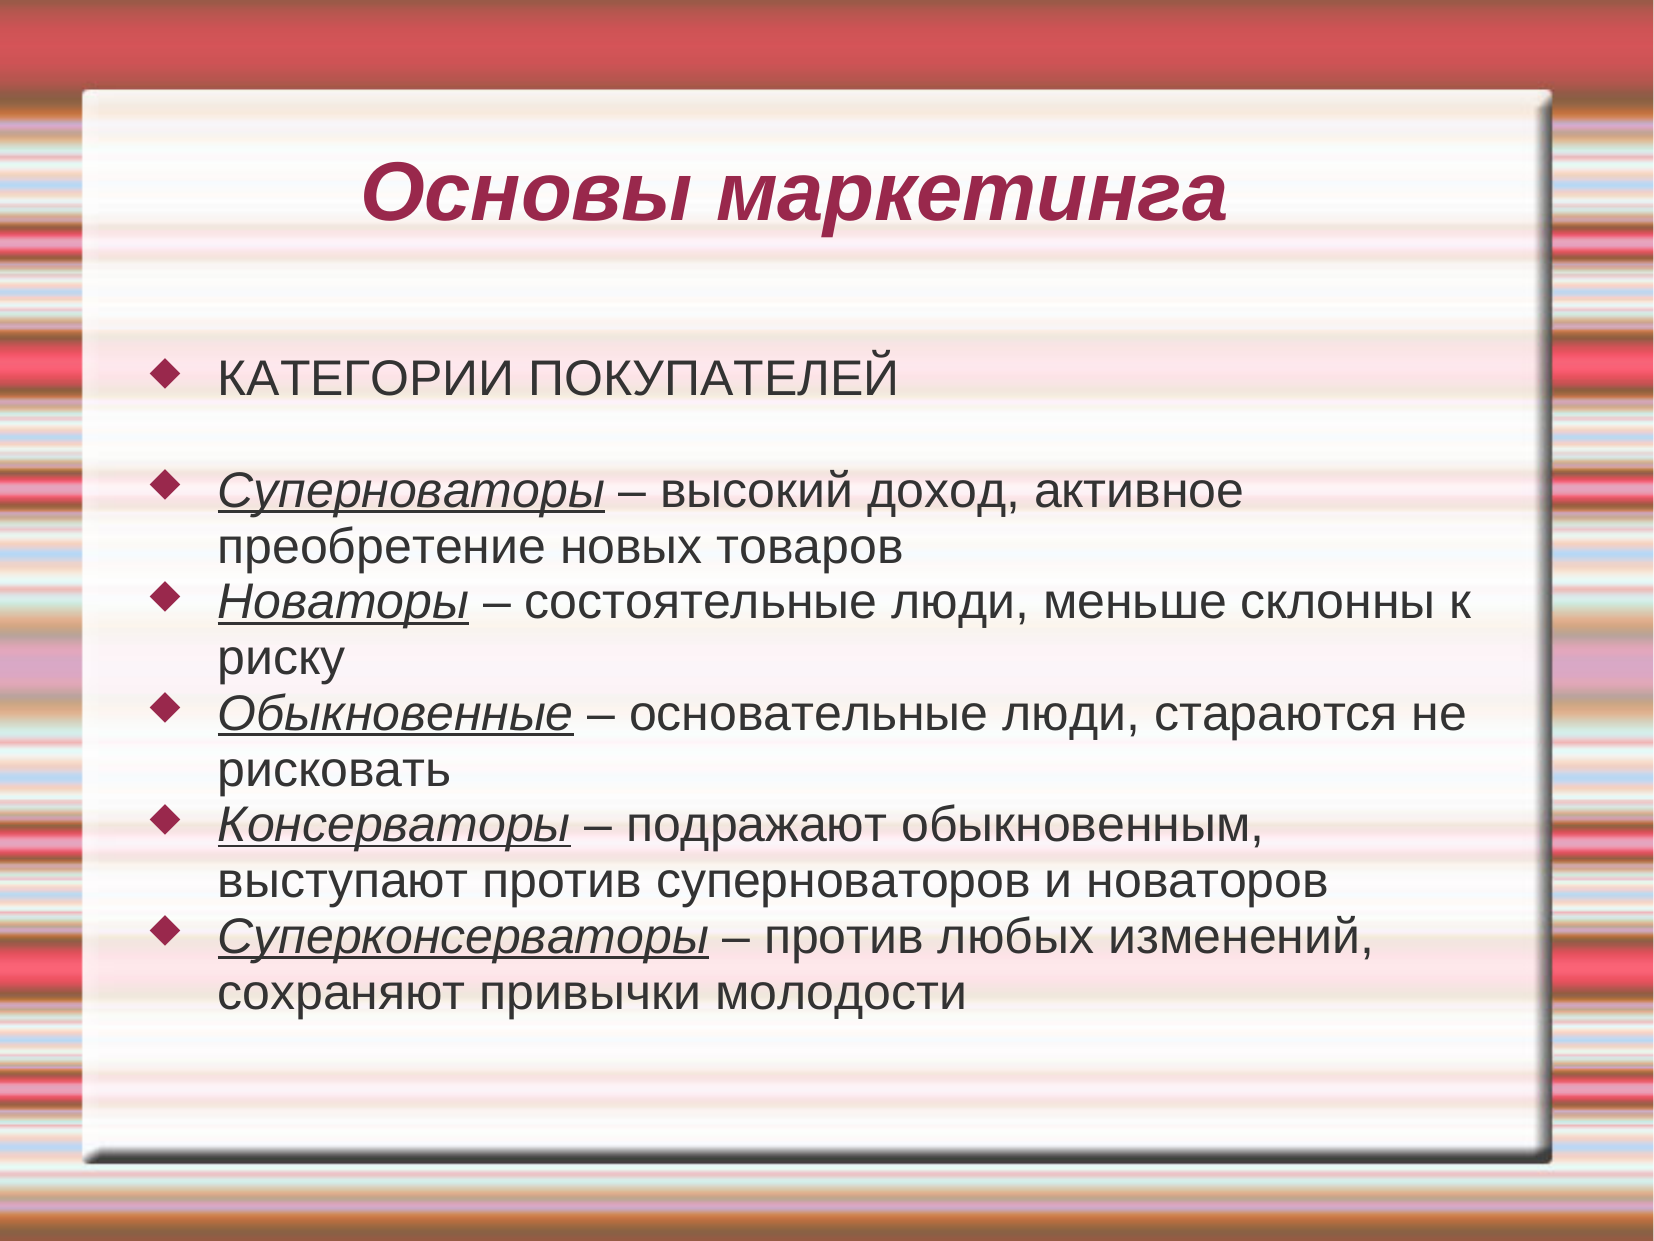

Основы маркетинга
# КАТЕГОРИИ ПОКУПАТЕЛЕЙ
Суперноваторы – высокий доход, активное преобретение новых товаров
Новаторы – состоятельные люди, меньше склонны к риску
Обыкновенные – основательные люди, стараются не рисковать
Консерваторы – подражают обыкновенным, выступают против суперноваторов и новаторов
Суперконсерваторы – против любых изменений, сохраняют привычки молодости